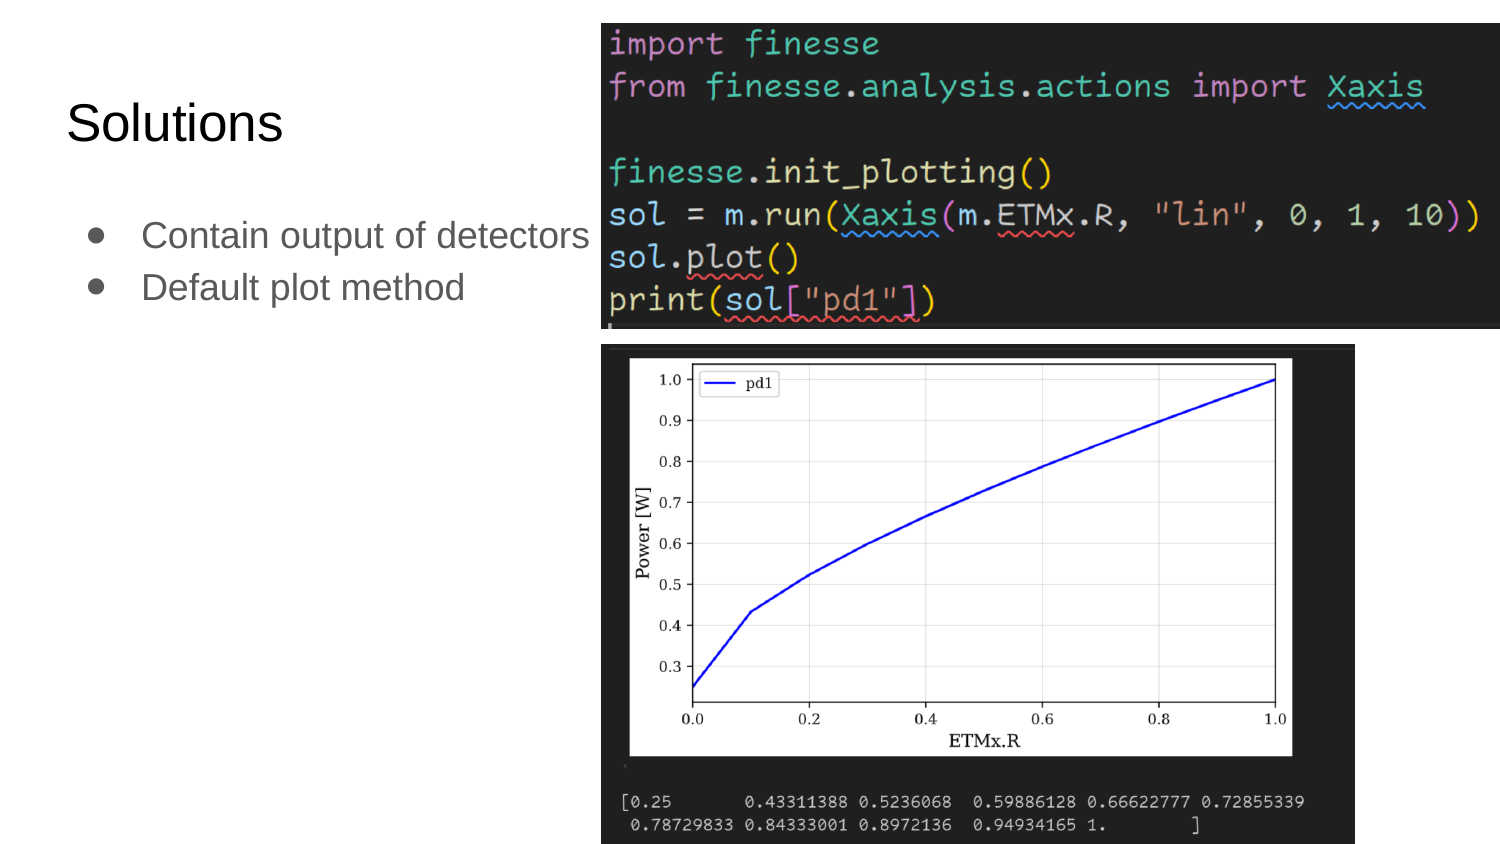

# Solutions
Contain output of detectors
Default plot method